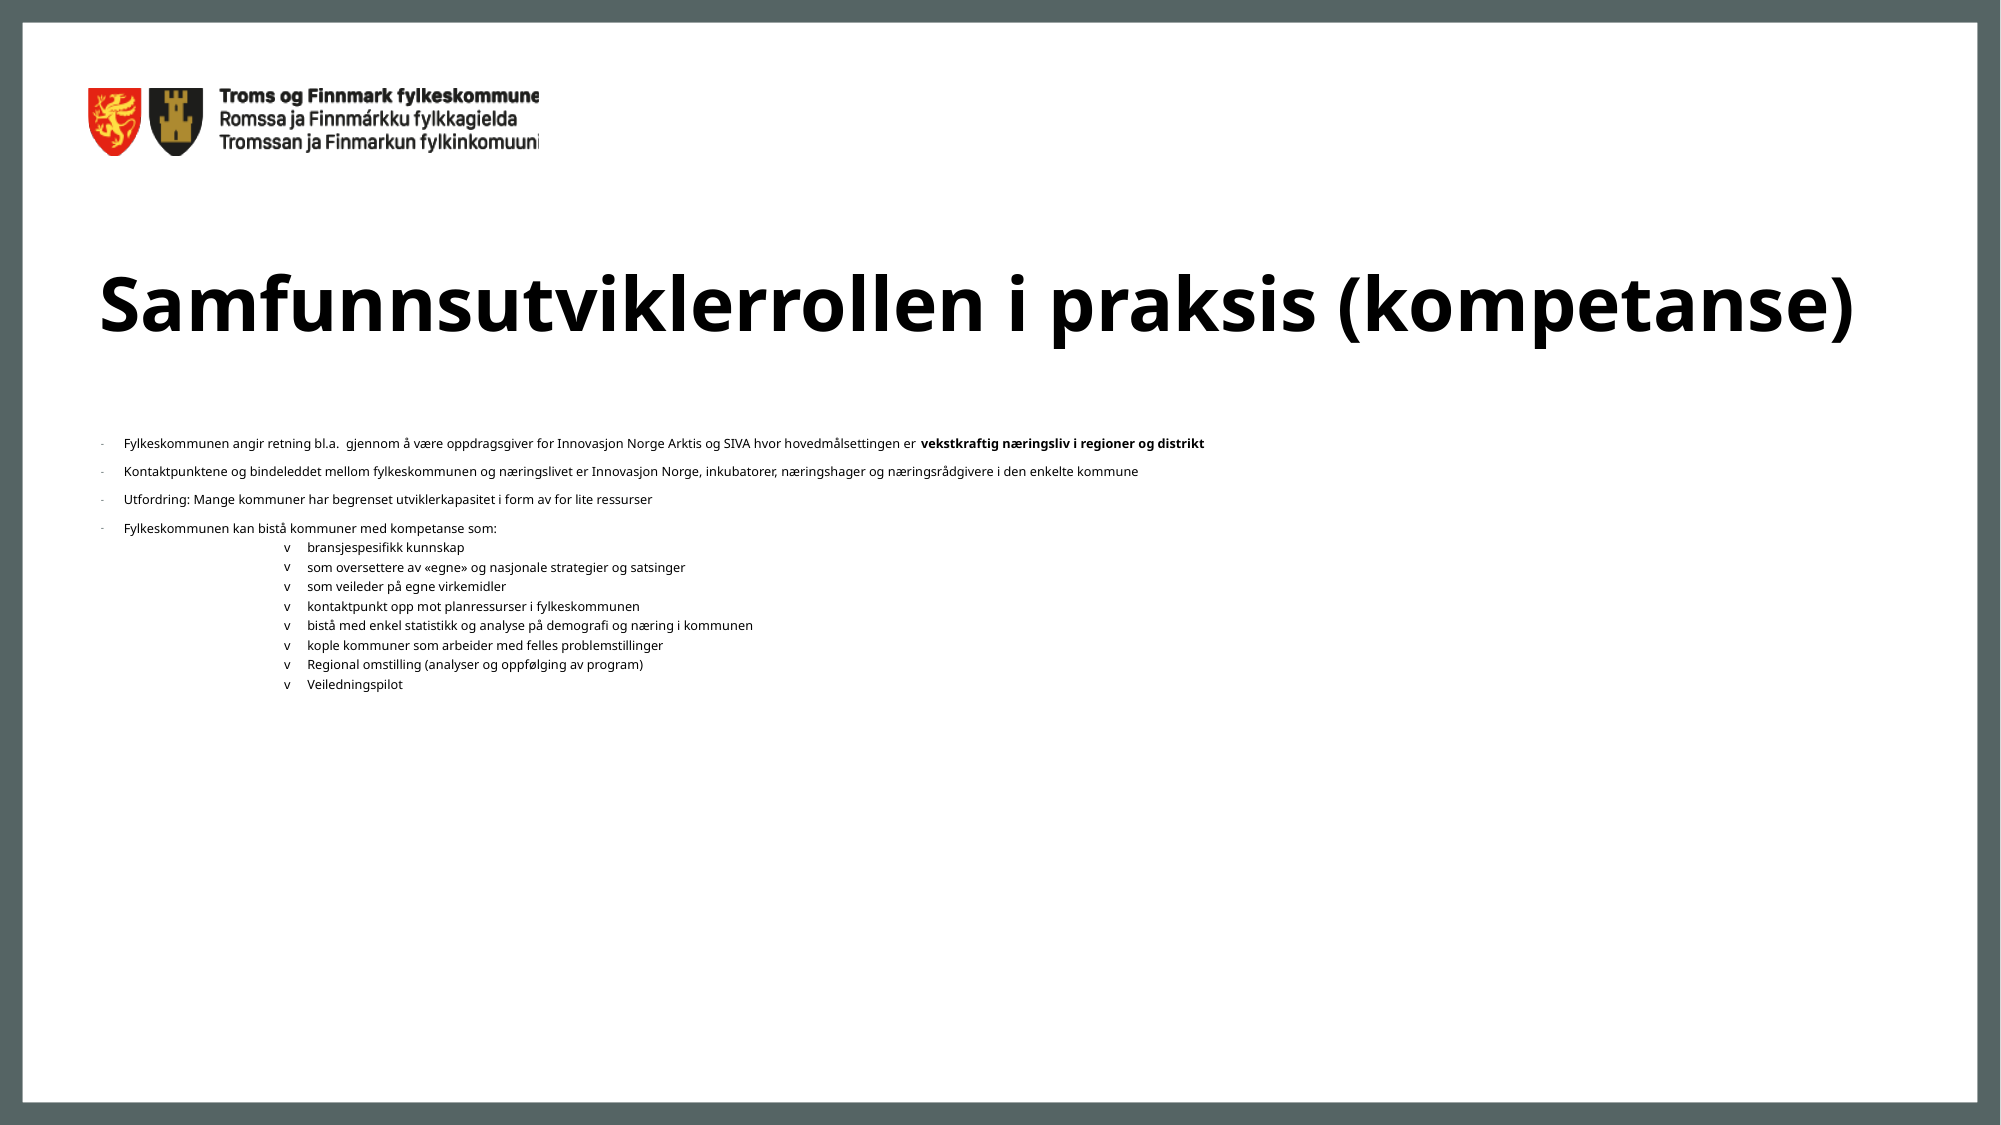

# Samfunnsutviklerrollen i praksis (kompetanse)
Fylkeskommunen angir retning bl.a. gjennom å være oppdragsgiver for Innovasjon Norge Arktis og SIVA hvor hovedmålsettingen er vekstkraftig næringsliv i regioner og distrikt
Kontaktpunktene og bindeleddet mellom fylkeskommunen og næringslivet er Innovasjon Norge, inkubatorer, næringshager og næringsrådgivere i den enkelte kommune
Utfordring: Mange kommuner har begrenset utviklerkapasitet i form av for lite ressurser
Fylkeskommunen kan bistå kommuner med kompetanse som:
bransjespesifikk kunnskap
som oversettere av «egne» og nasjonale strategier og satsinger
som veileder på egne virkemidler
kontaktpunkt opp mot planressurser i fylkeskommunen
bistå med enkel statistikk og analyse på demografi og næring i kommunen
kople kommuner som arbeider med felles problemstillinger
Regional omstilling (analyser og oppfølging av program)
Veiledningspilot